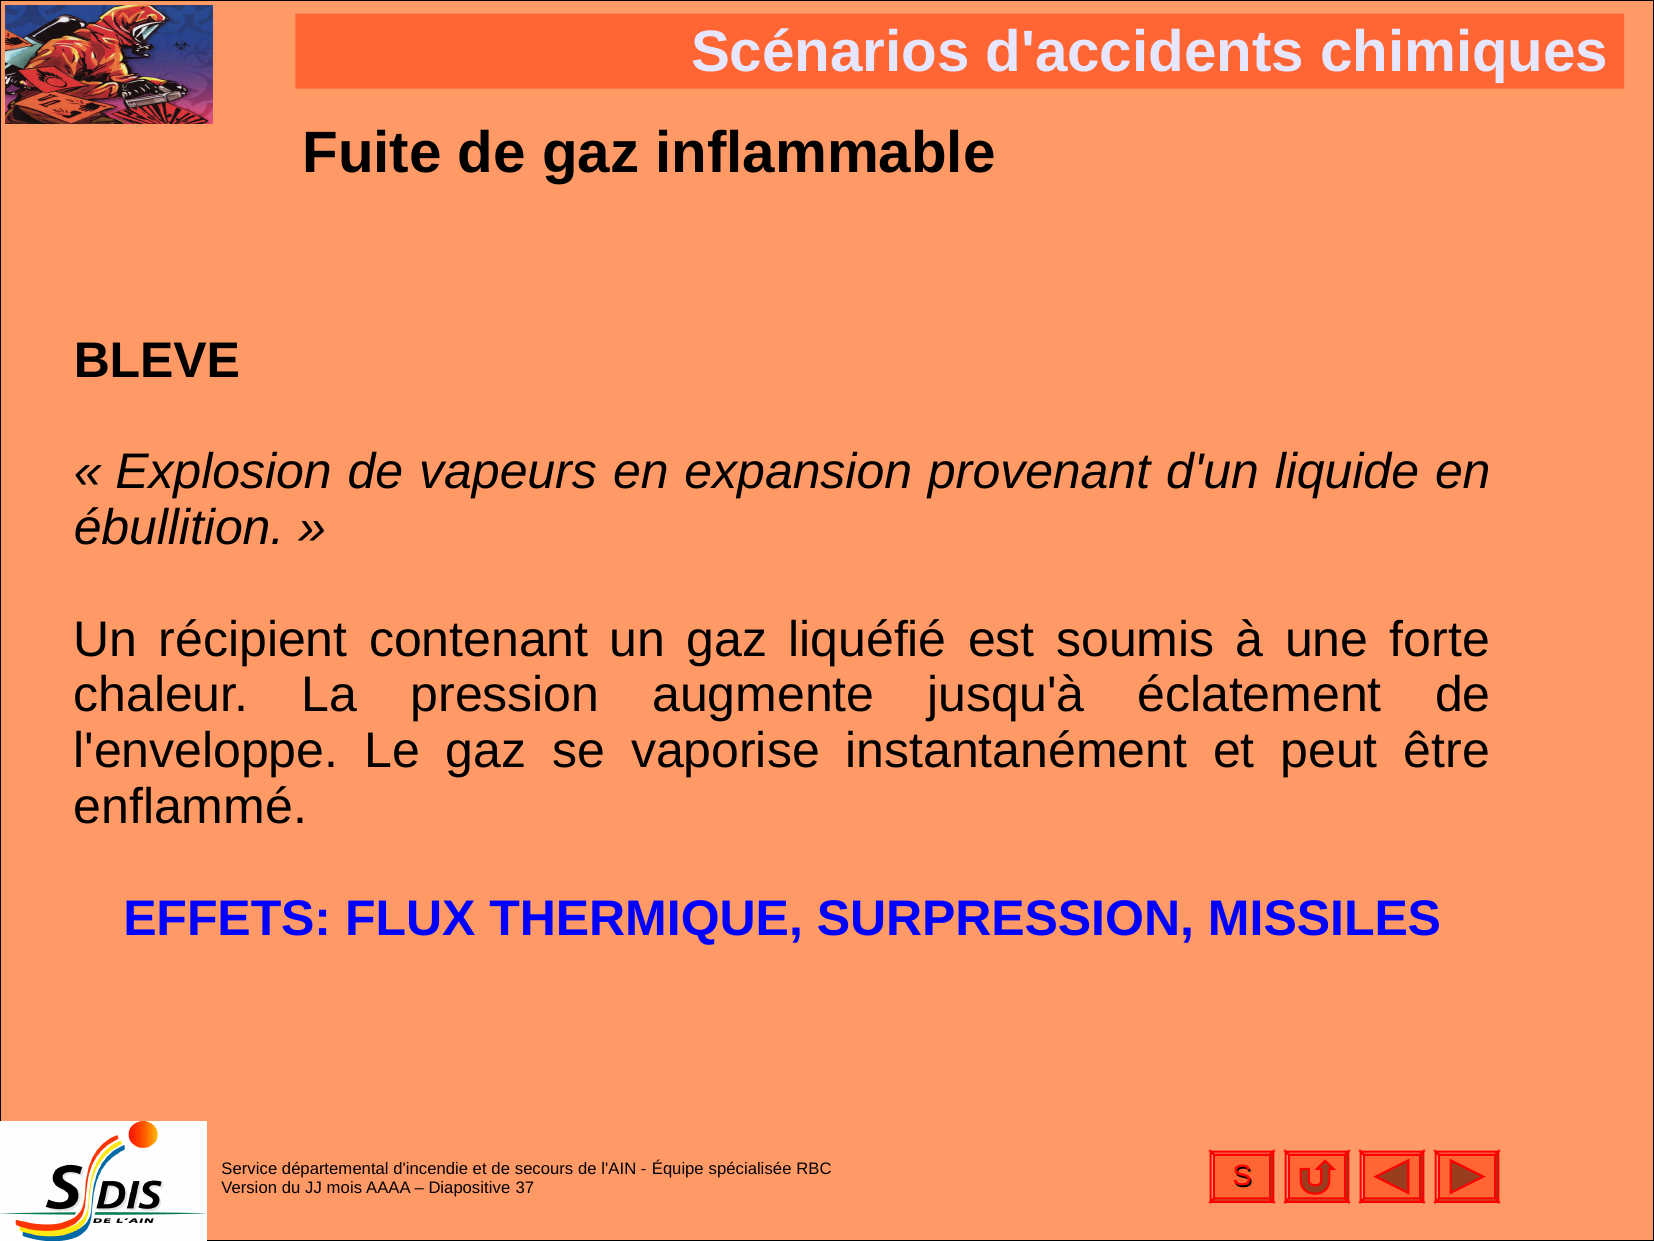

Scénarios d'accidents chimiques
Fuite de gaz inflammable
BLEVE
« Explosion de vapeurs en expansion provenant d'un liquide en ébullition. »
Un récipient contenant un gaz liquéfié est soumis à une forte chaleur. La pression augmente jusqu'à éclatement de l'enveloppe. Le gaz se vaporise instantanément et peut être enflammé.
EFFETS: FLUX THERMIQUE, SURPRESSION, MISSILES